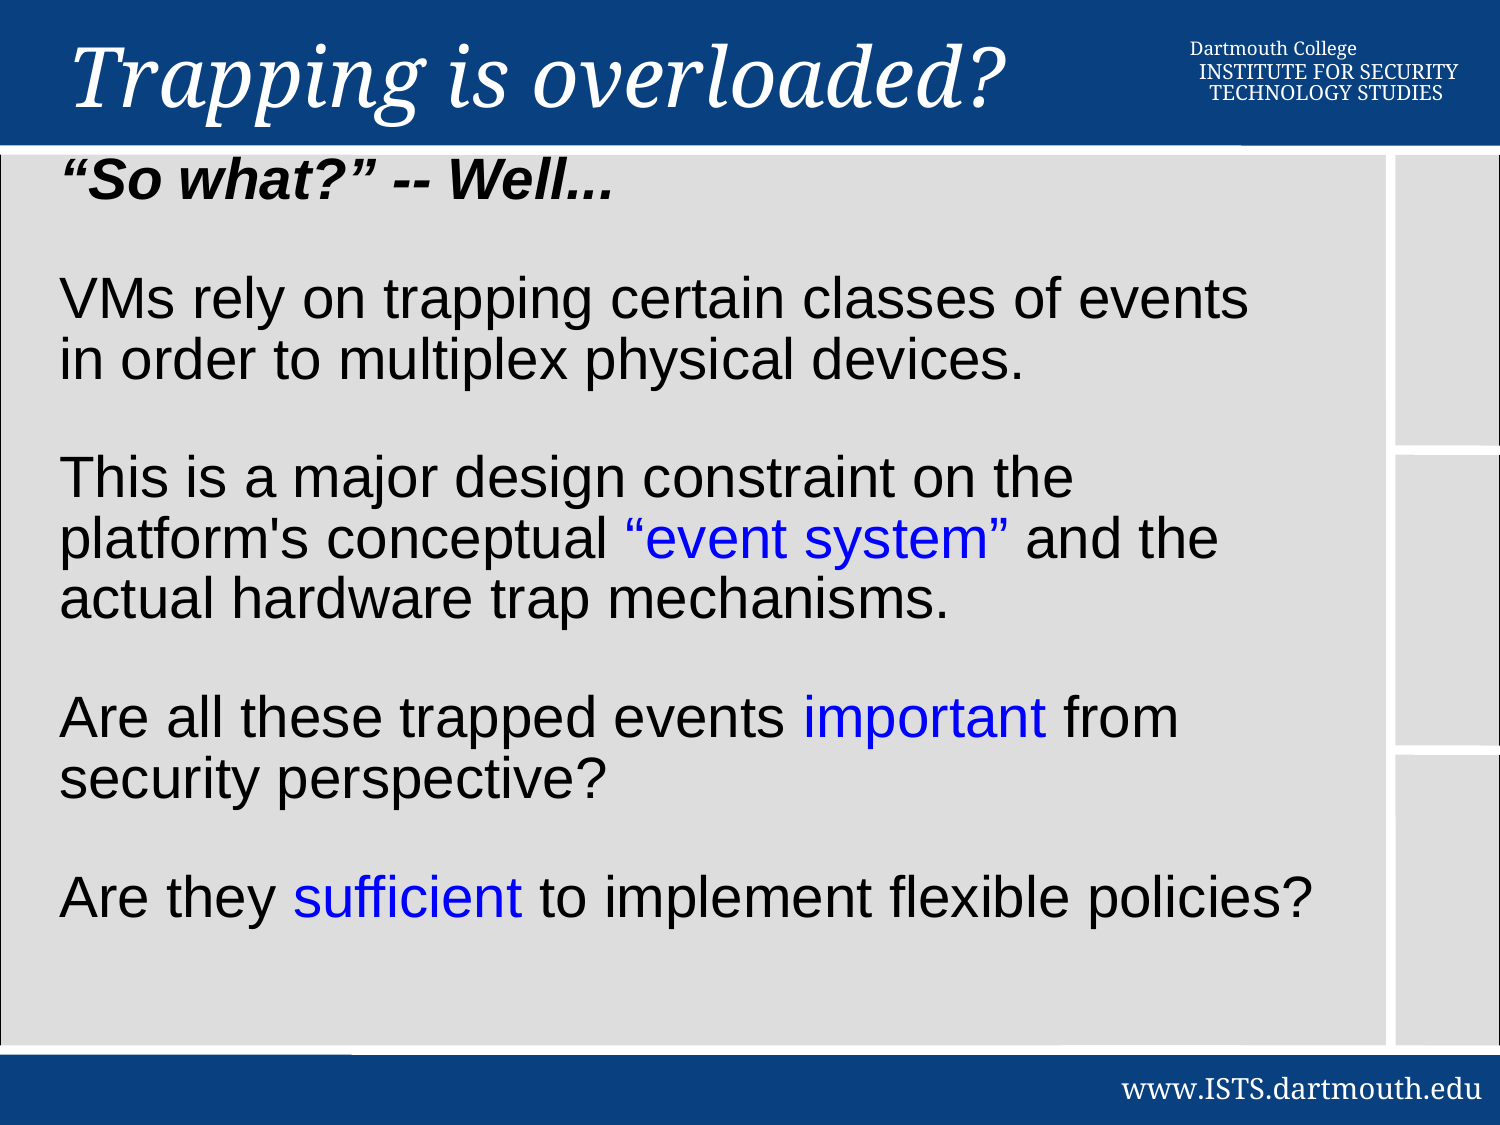

Trapping is overloaded?
Dartmouth College
INSTITUTE FOR SECURITY
TECHNOLOGY STUDIES
# “So what?” -- Well...
VMs rely on trapping certain classes of events
in order to multiplex physical devices.
This is a major design constraint on the platform's conceptual “event system” and the actual hardware trap mechanisms.
Are all these trapped events important from security perspective?
Are they sufficient to implement flexible policies?
www.ISTS.dartmouth.edu